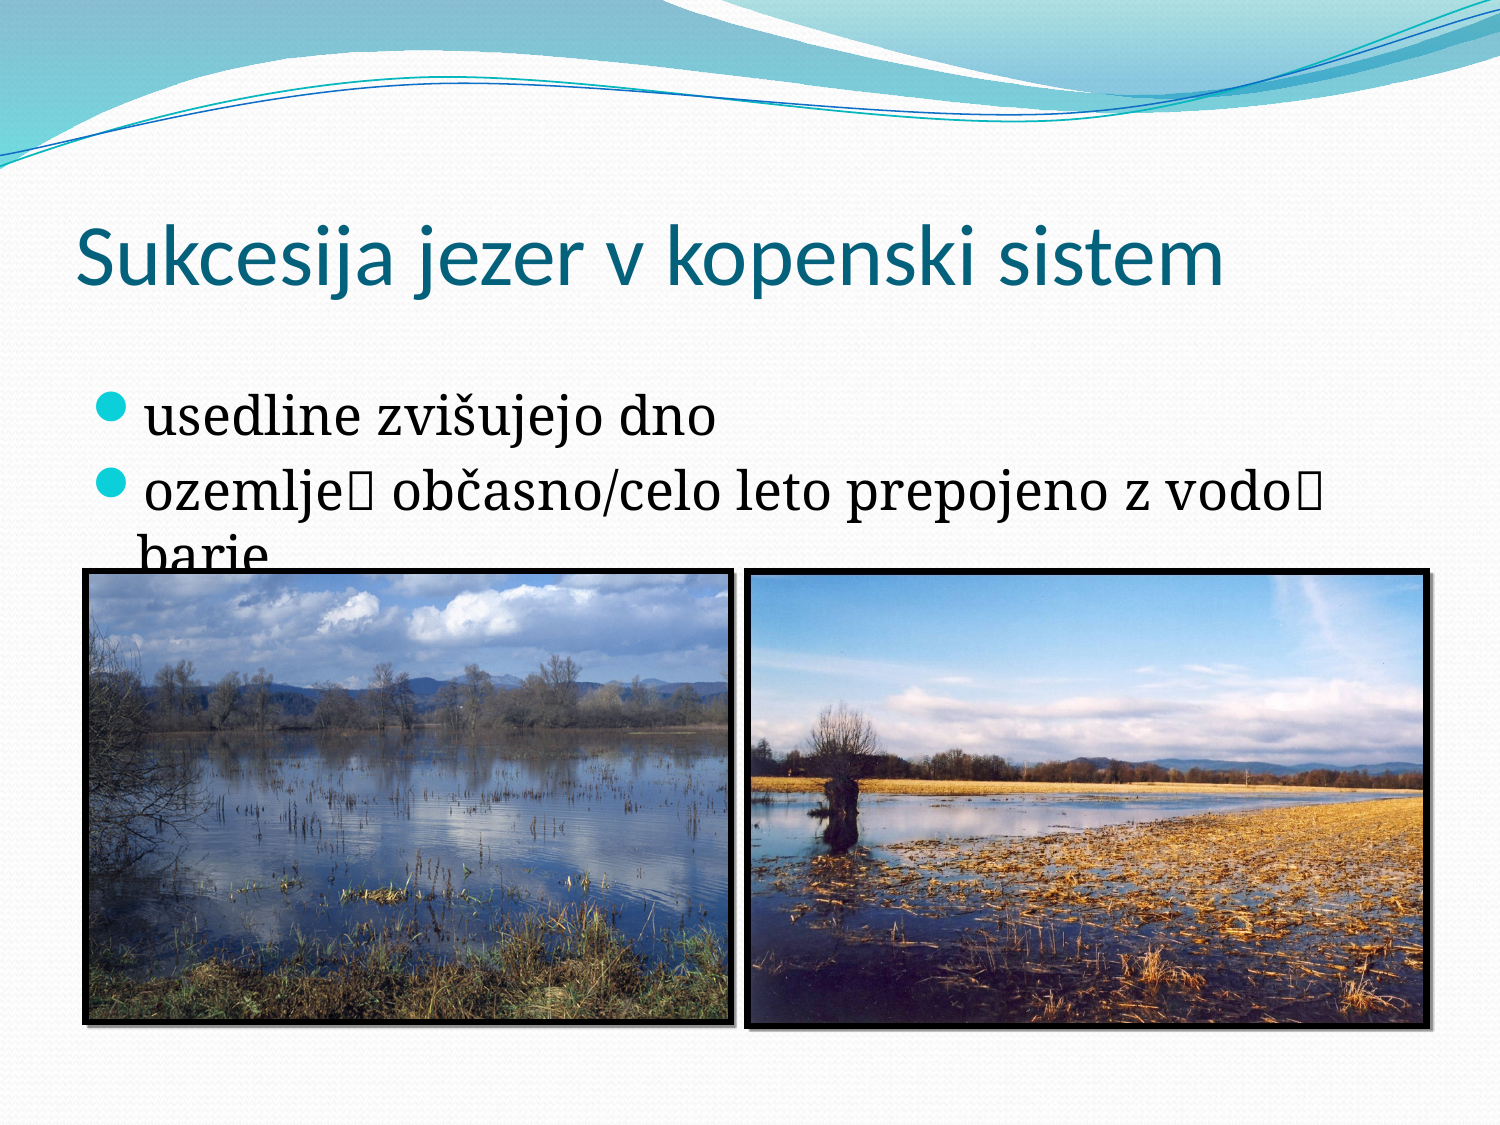

# Sukcesija jezer v kopenski sistem
usedline zvišujejo dno
ozemlje občasno/celo leto prepojeno z vodo barje